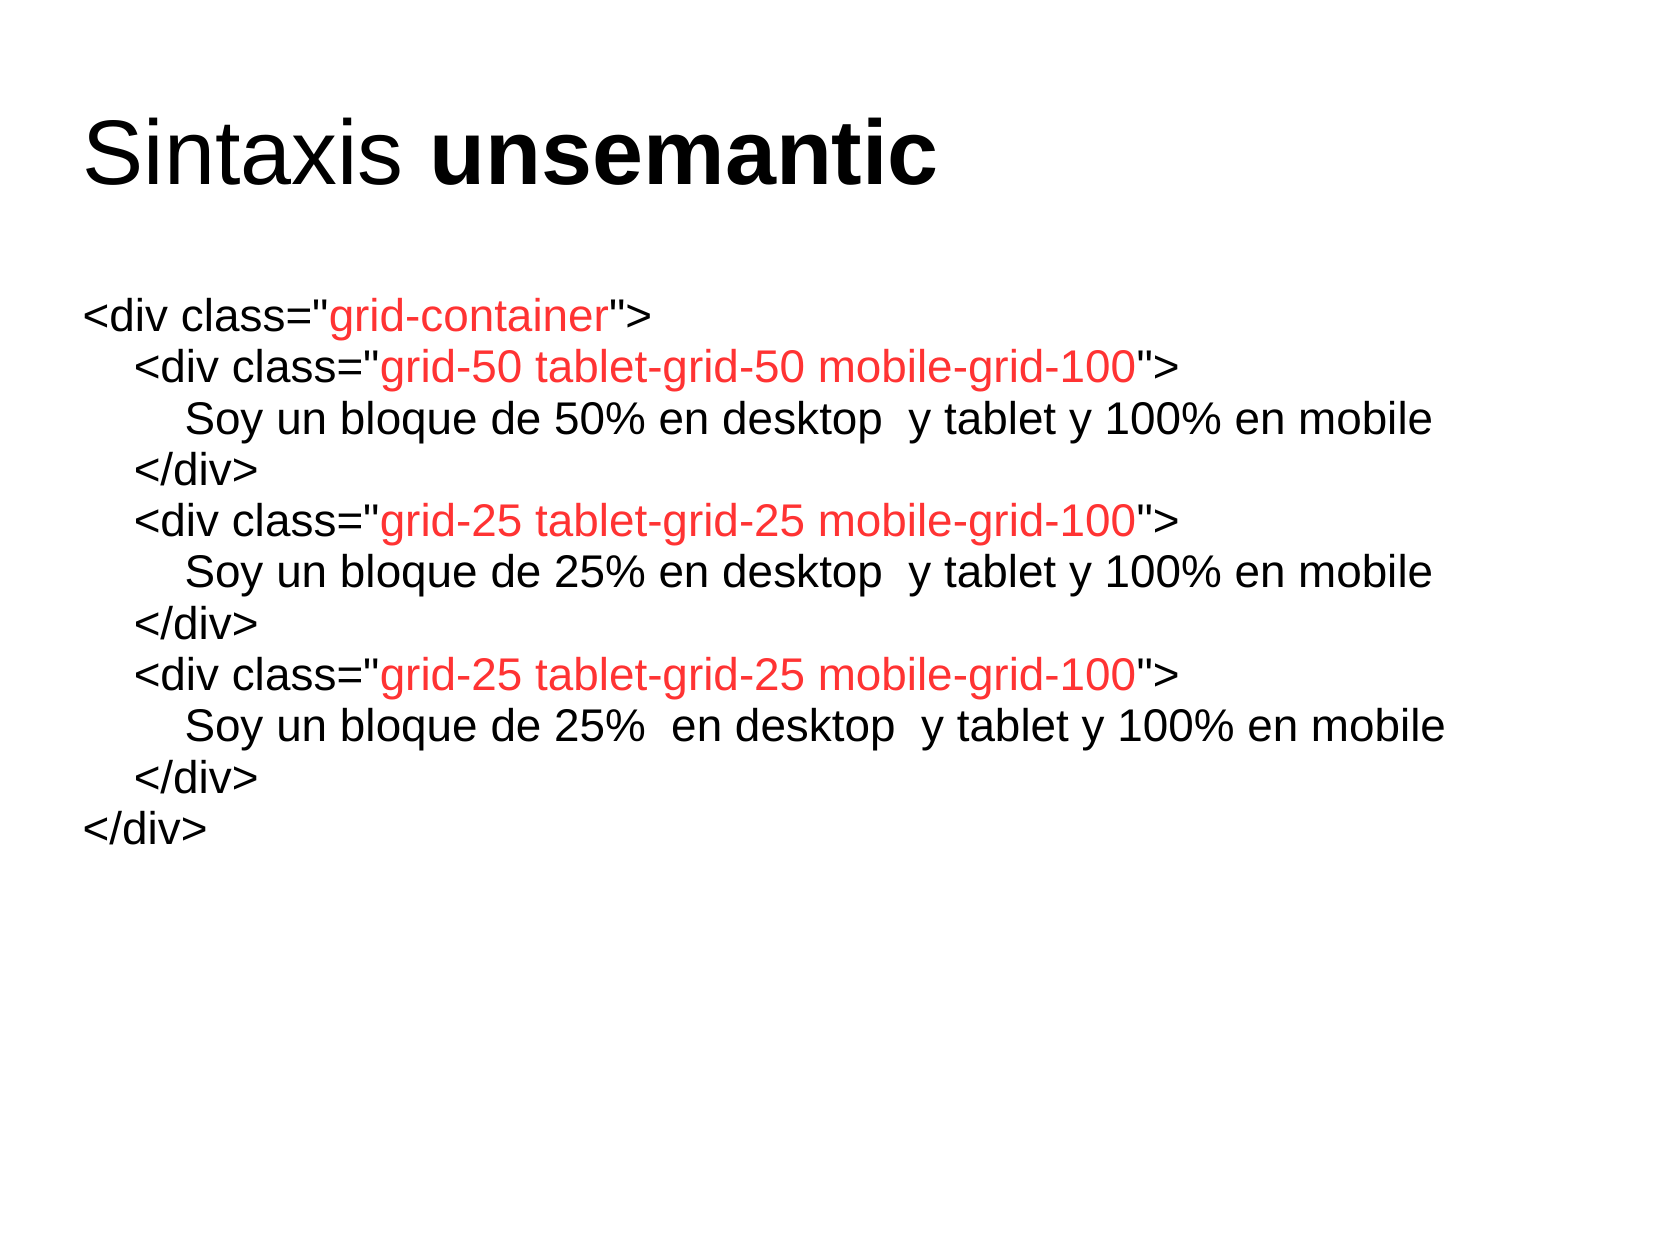

# Sintaxis unsemantic
<div class="grid-container">
 <div class="grid-50 tablet-grid-50 mobile-grid-100">
 Soy un bloque de 50% en desktop y tablet y 100% en mobile
 </div>
 <div class="grid-25 tablet-grid-25 mobile-grid-100">
 Soy un bloque de 25% en desktop y tablet y 100% en mobile
 </div>
 <div class="grid-25 tablet-grid-25 mobile-grid-100">
 Soy un bloque de 25% en desktop y tablet y 100% en mobile
 </div>
</div>